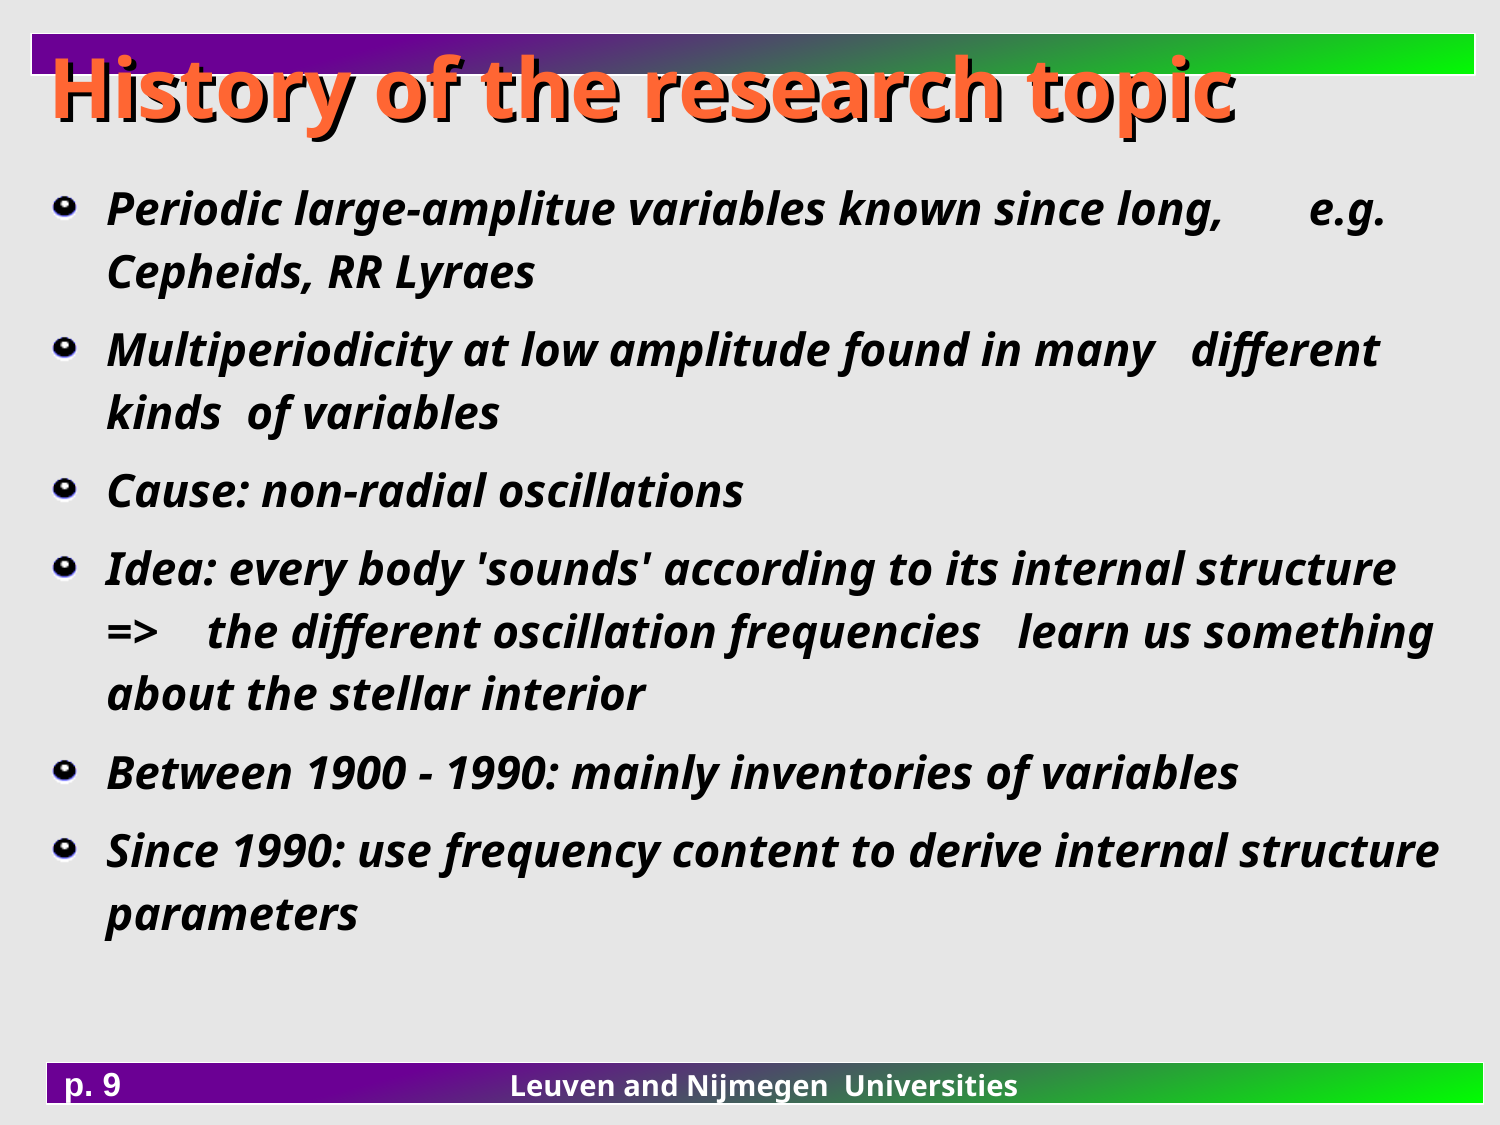

# History of the research topic
Periodic large-amplitue variables known since long, e.g. Cepheids, RR Lyraes
Multiperiodicity at low amplitude found in many different kinds of variables
Cause: non-radial oscillations
Idea: every body 'sounds' according to its internal structure => the different oscillation frequencies learn us something about the stellar interior
Between 1900 - 1990: mainly inventories of variables
Since 1990: use frequency content to derive internal structure parameters